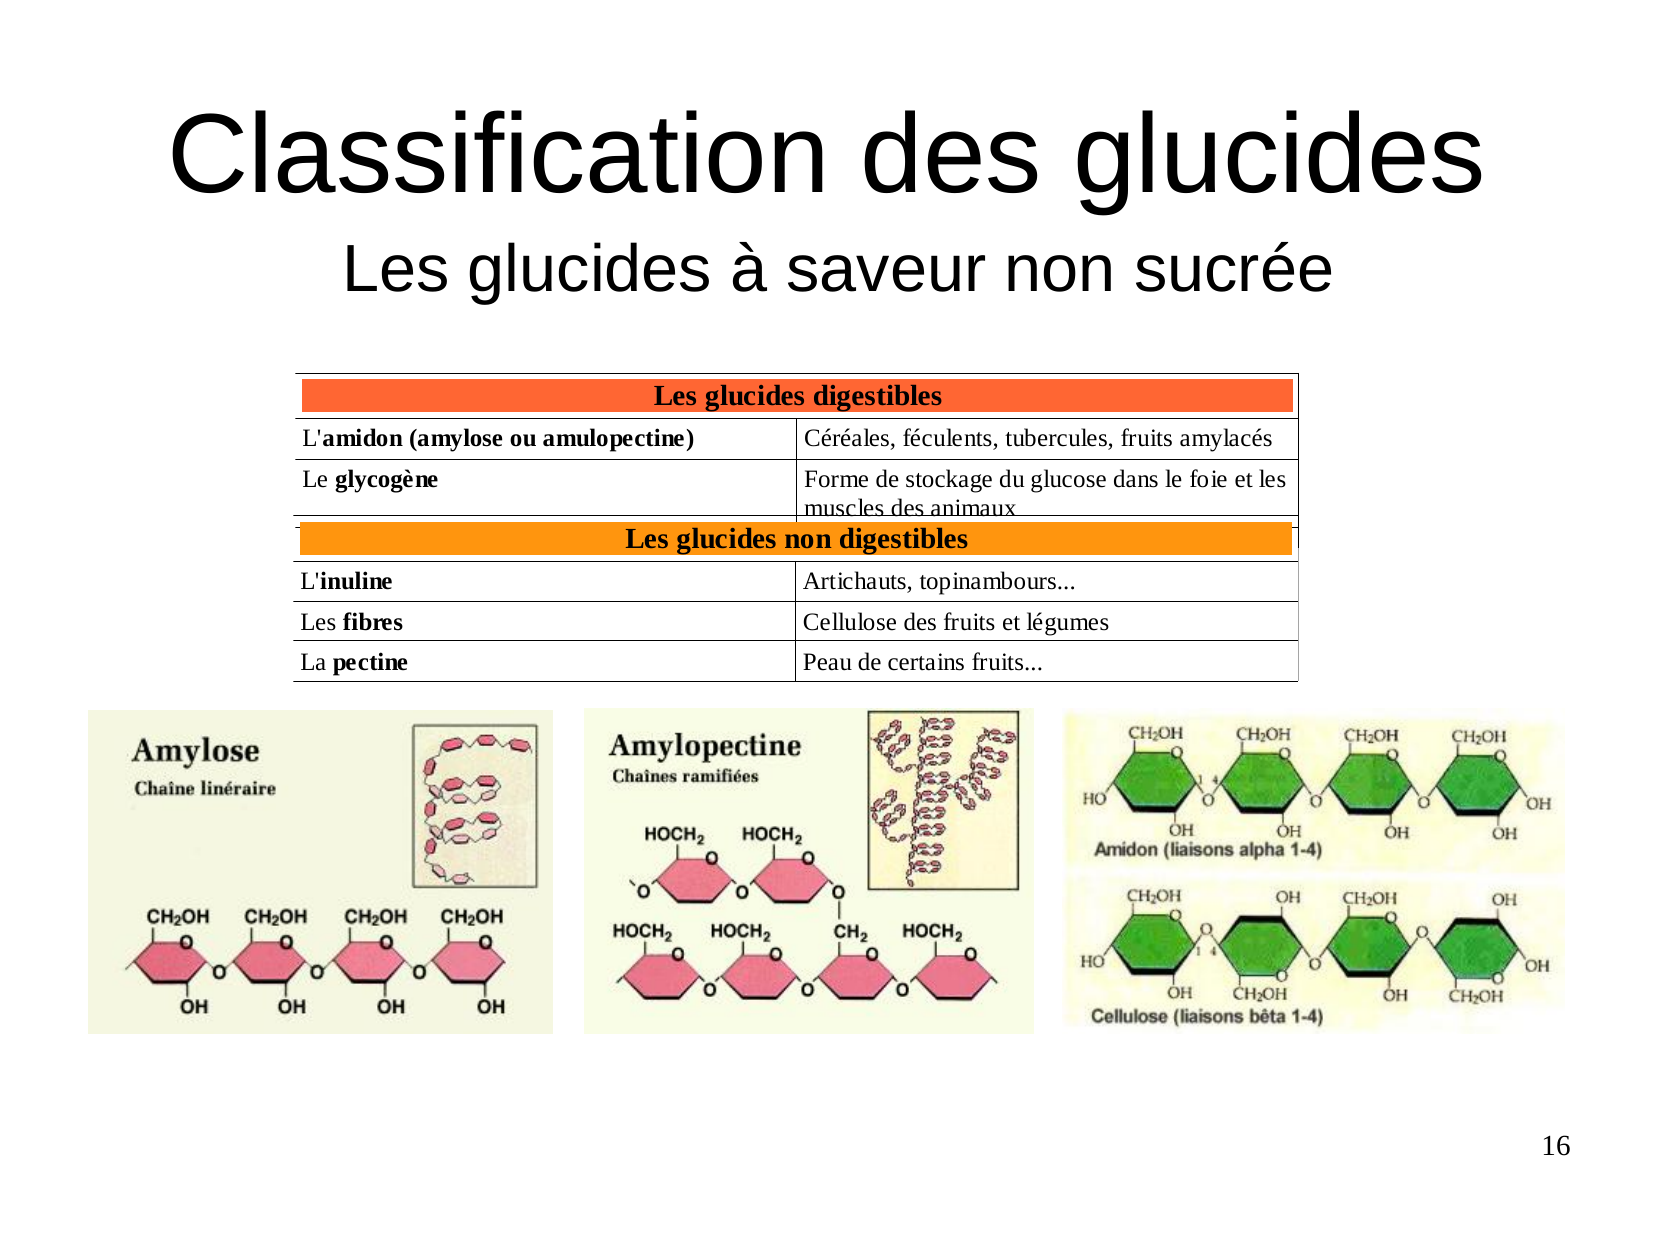

# Classification des glucides
Les glucides à saveur non sucrée
16